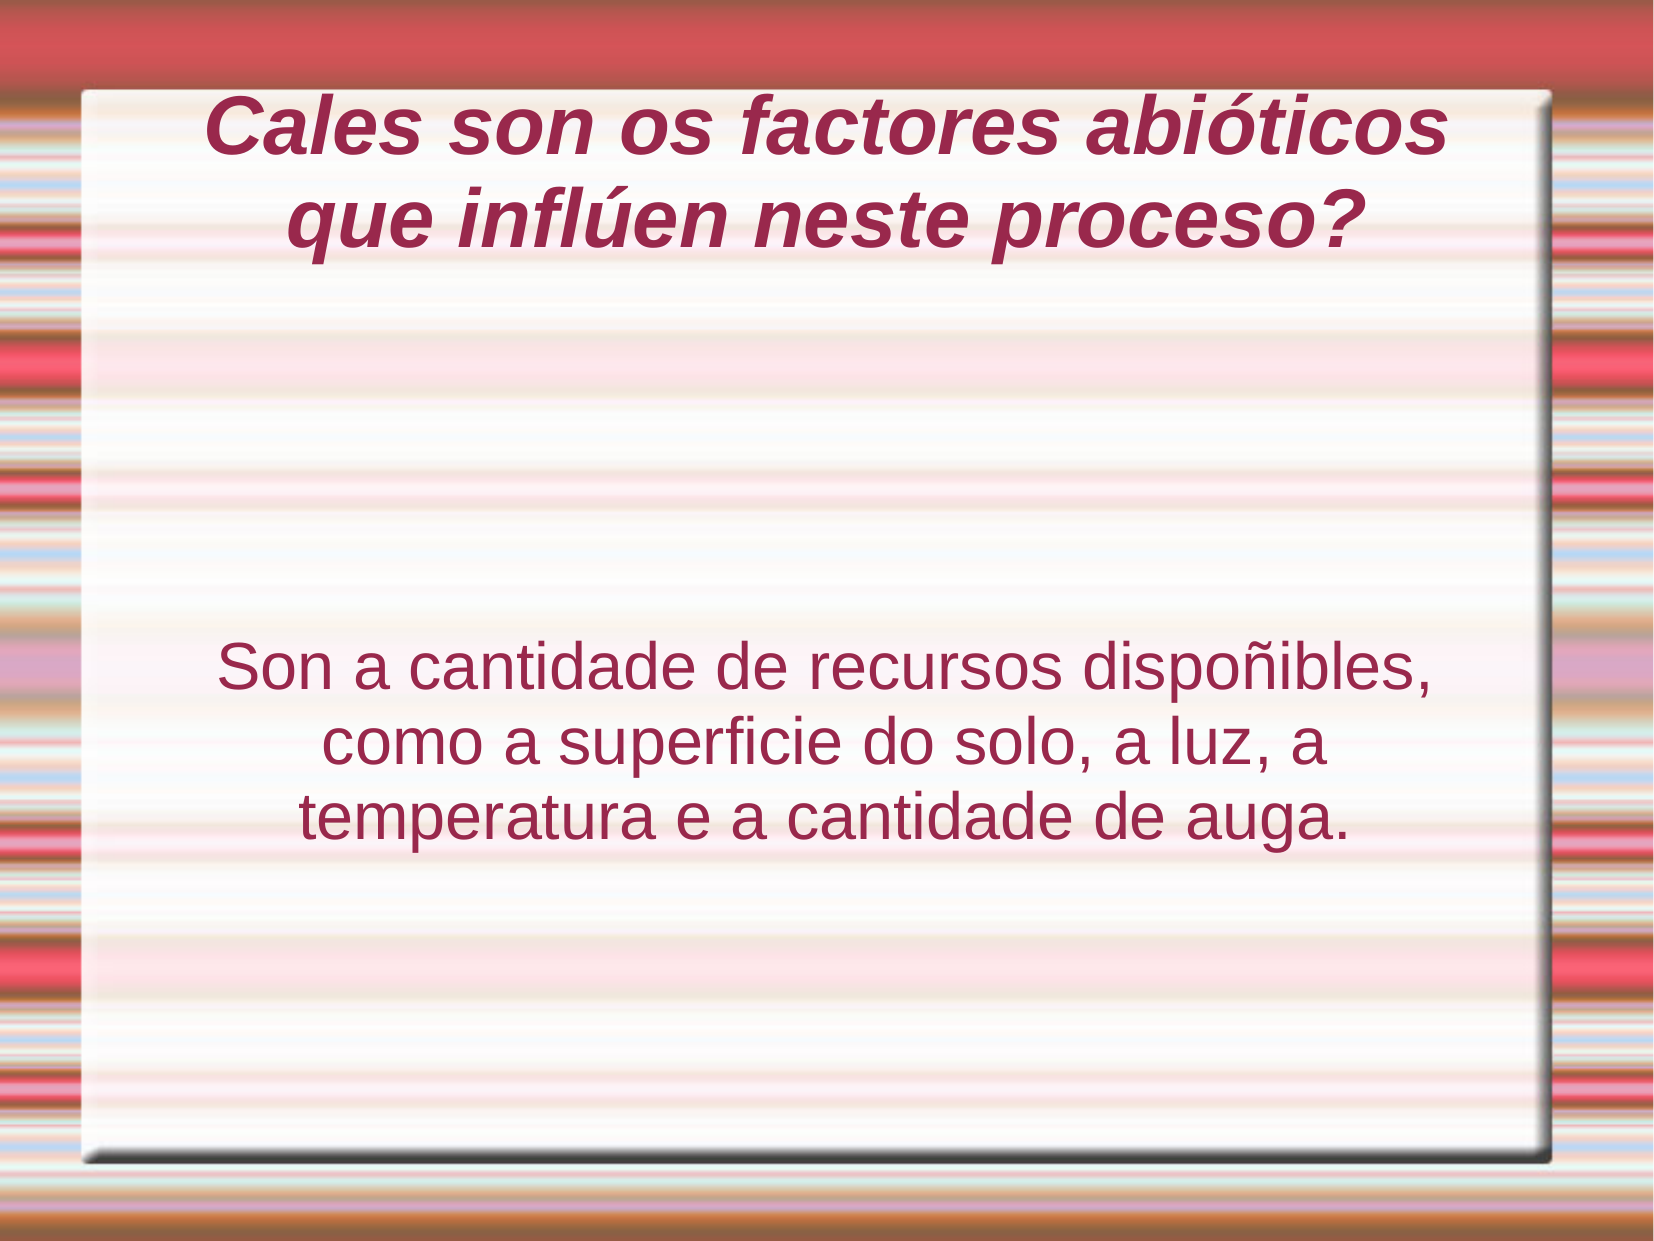

# Cales son os factores abióticos que inflúen neste proceso?
Son a cantidade de recursos dispoñibles, como a superficie do solo, a luz, a temperatura e a cantidade de auga.